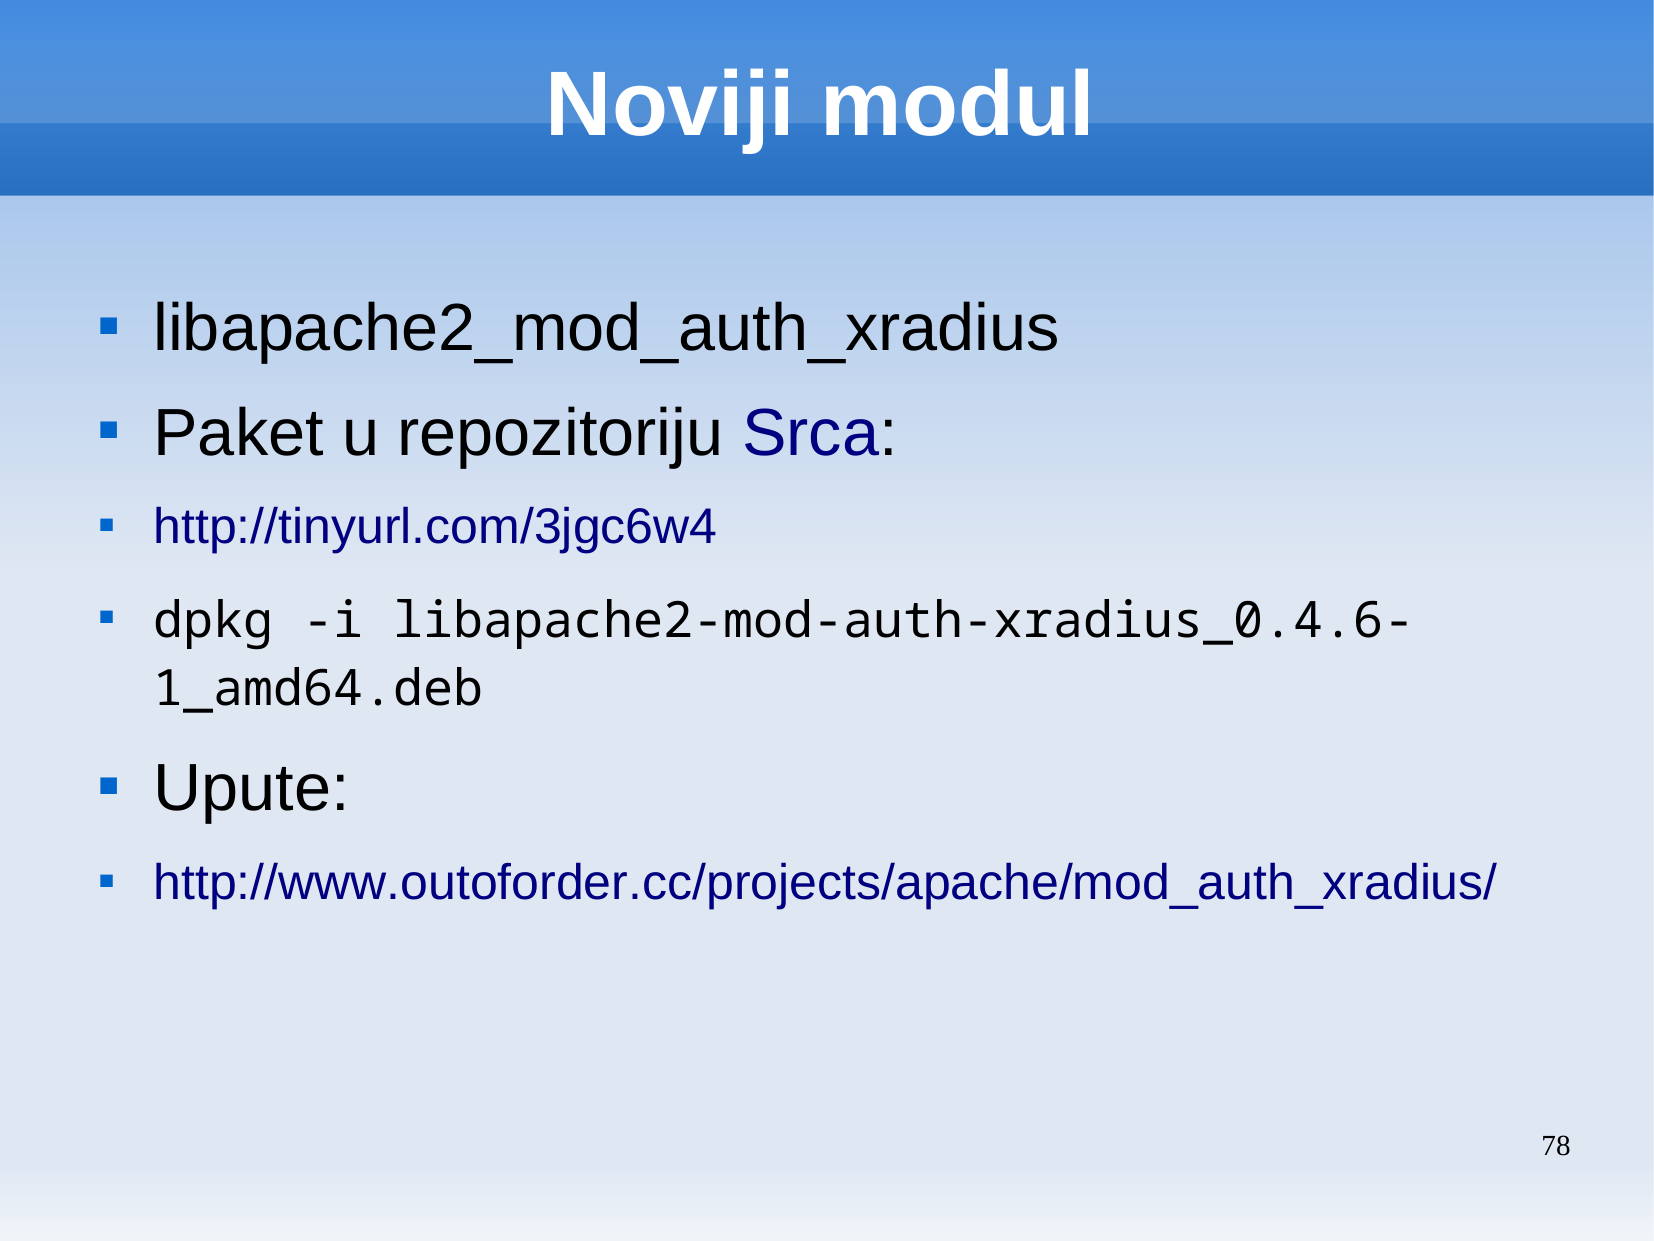

# Noviji modul
libapache2_mod_auth_xradius
Paket u repozitoriju Srca:
http://tinyurl.com/3jgc6w4
dpkg -i libapache2-mod-auth-xradius_0.4.6-1_amd64.deb
Upute:
http://www.outoforder.cc/projects/apache/mod_auth_xradius/
78